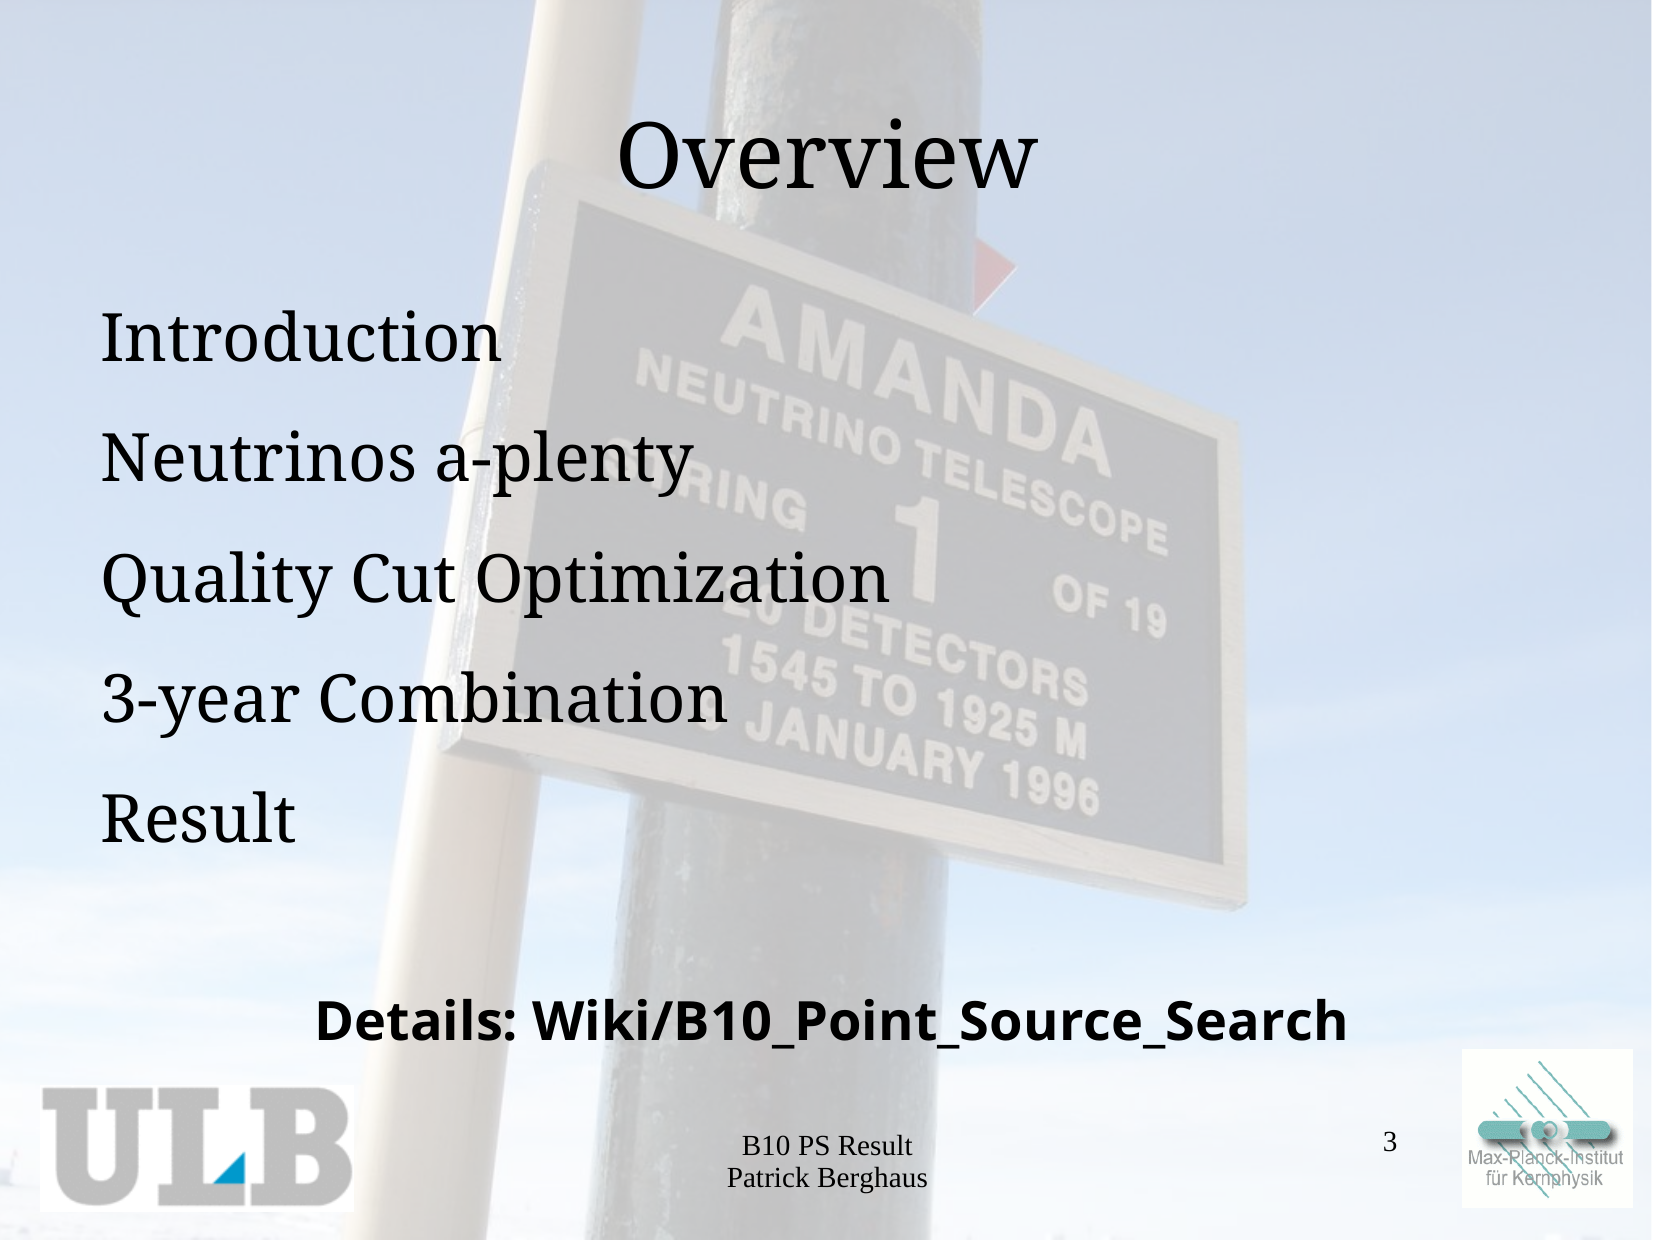

# Overview
Introduction
Neutrinos a-plenty
Quality Cut Optimization
3-year Combination
Result
Details: Wiki/B10_Point_Source_Search
3